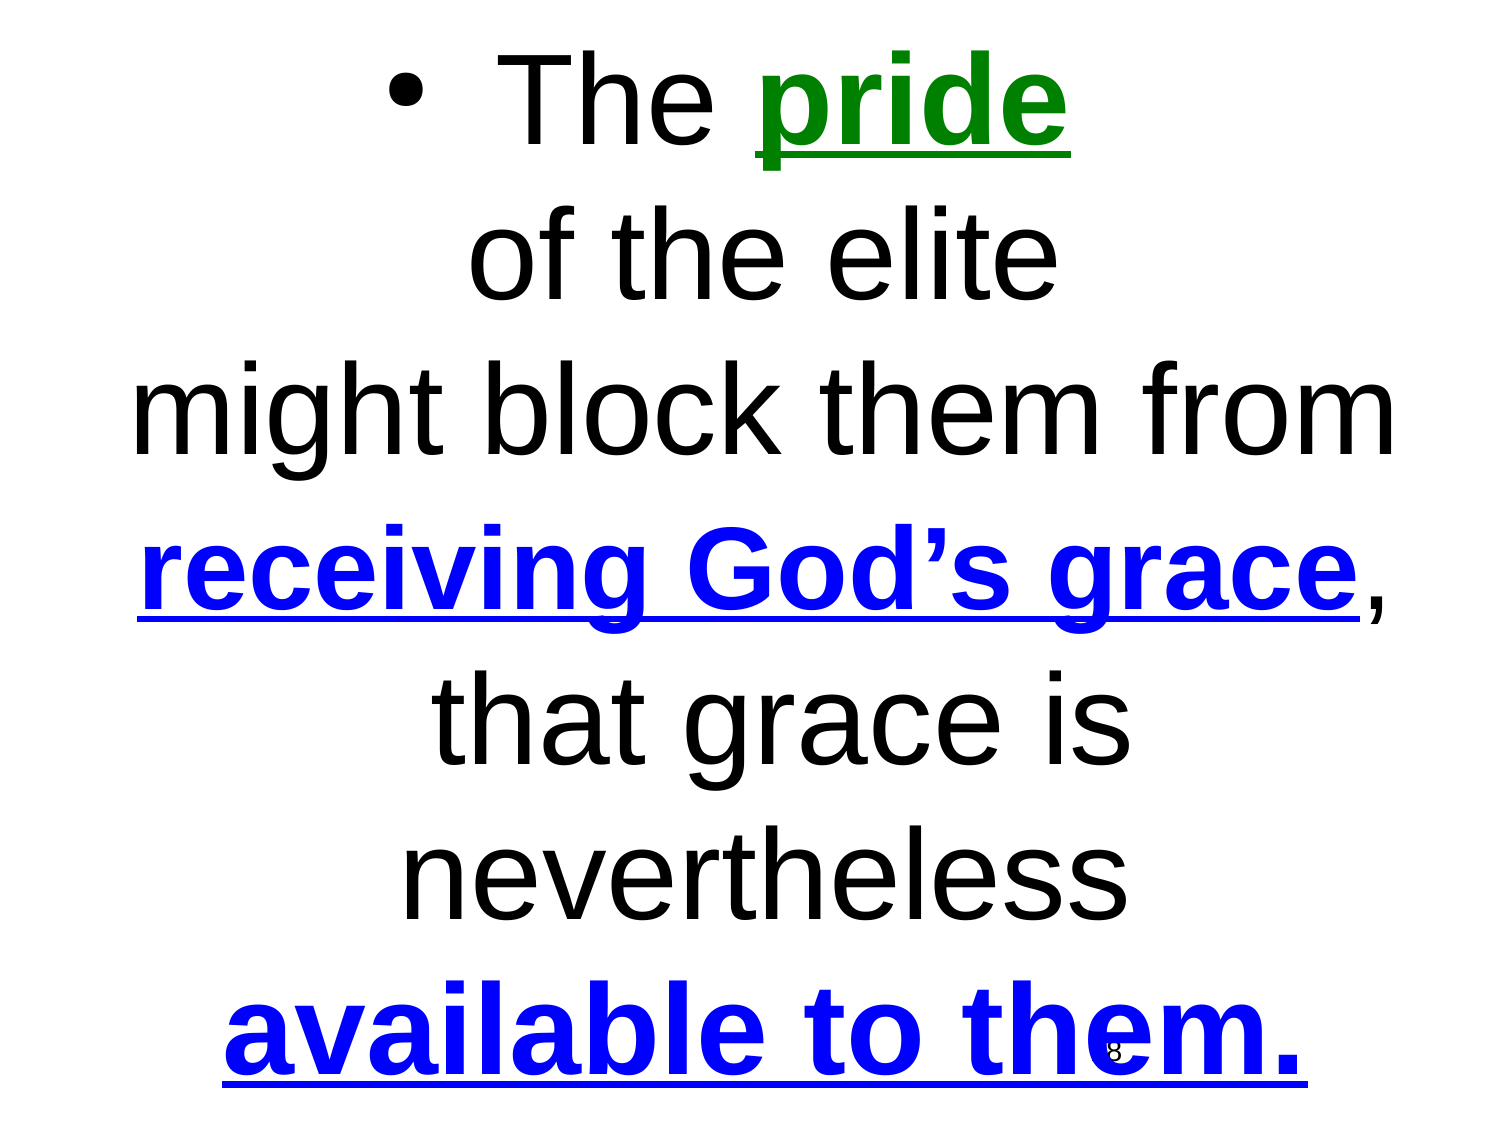

# The pride of the elite might block them from receiving God’s grace, that grace is nevertheless available to them.
18